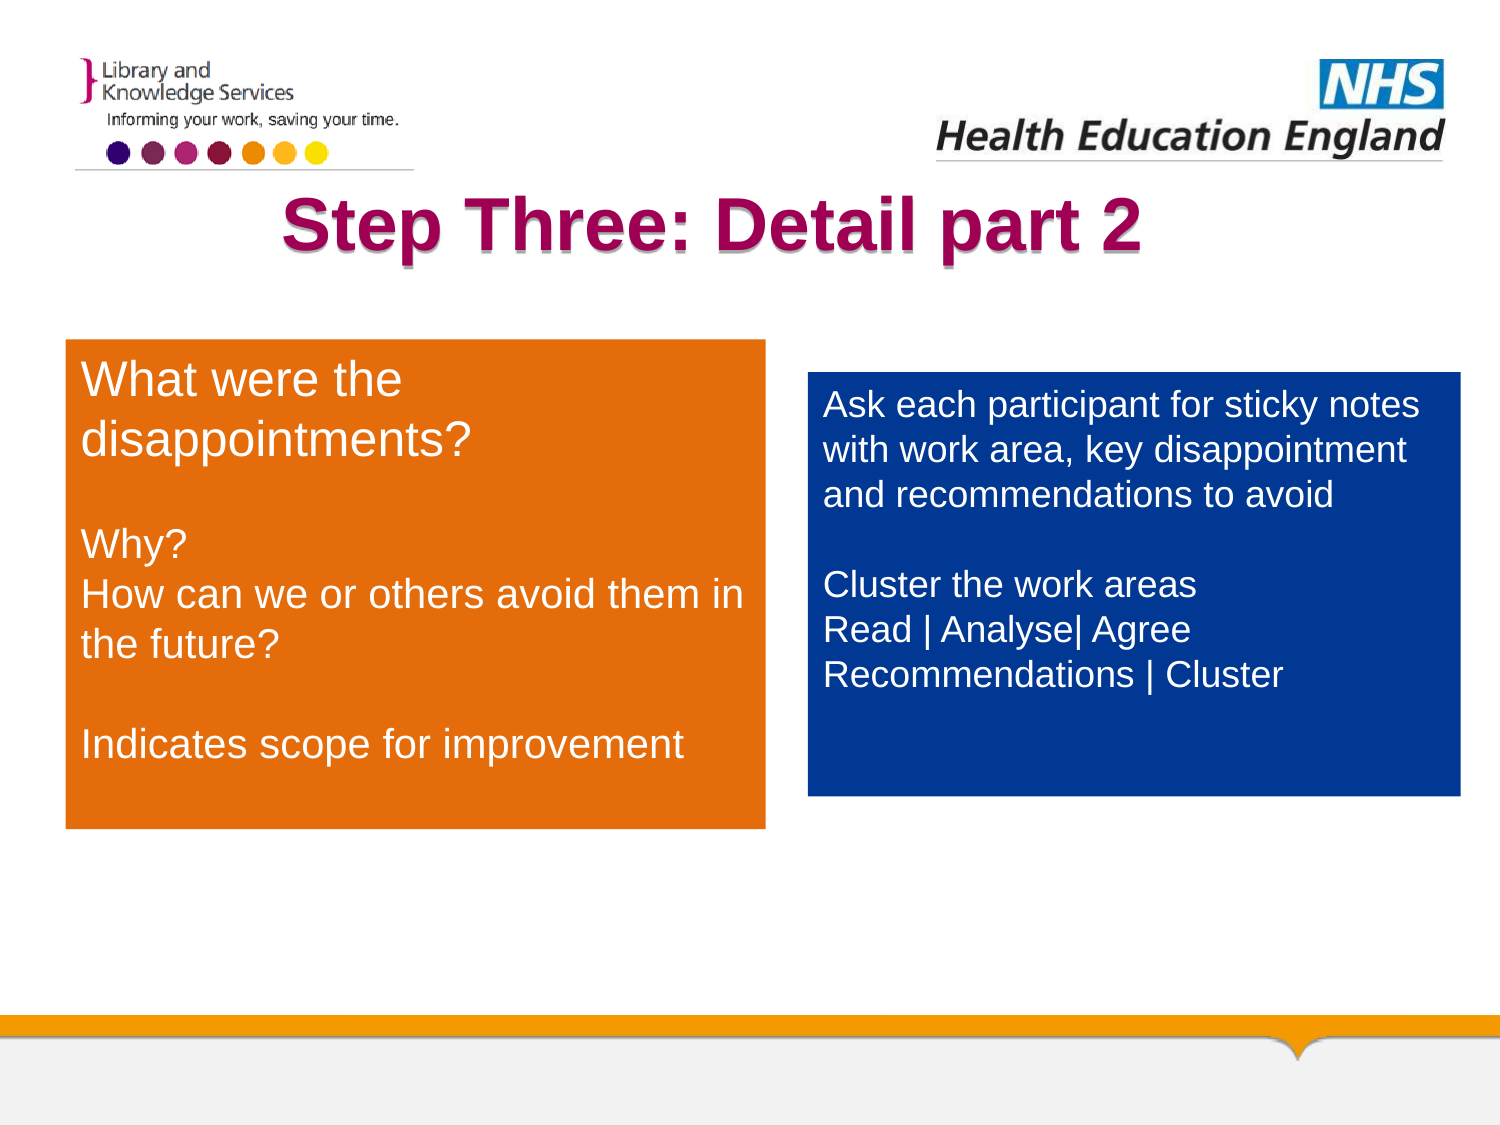

# Step Three: Detail part 2
What were the disappointments?
Why?
How can we or others avoid them in the future?
Indicates scope for improvement
Ask each participant for sticky notes with work area, key disappointment and recommendations to avoid
Cluster the work areas
Read | Analyse| Agree Recommendations | Cluster